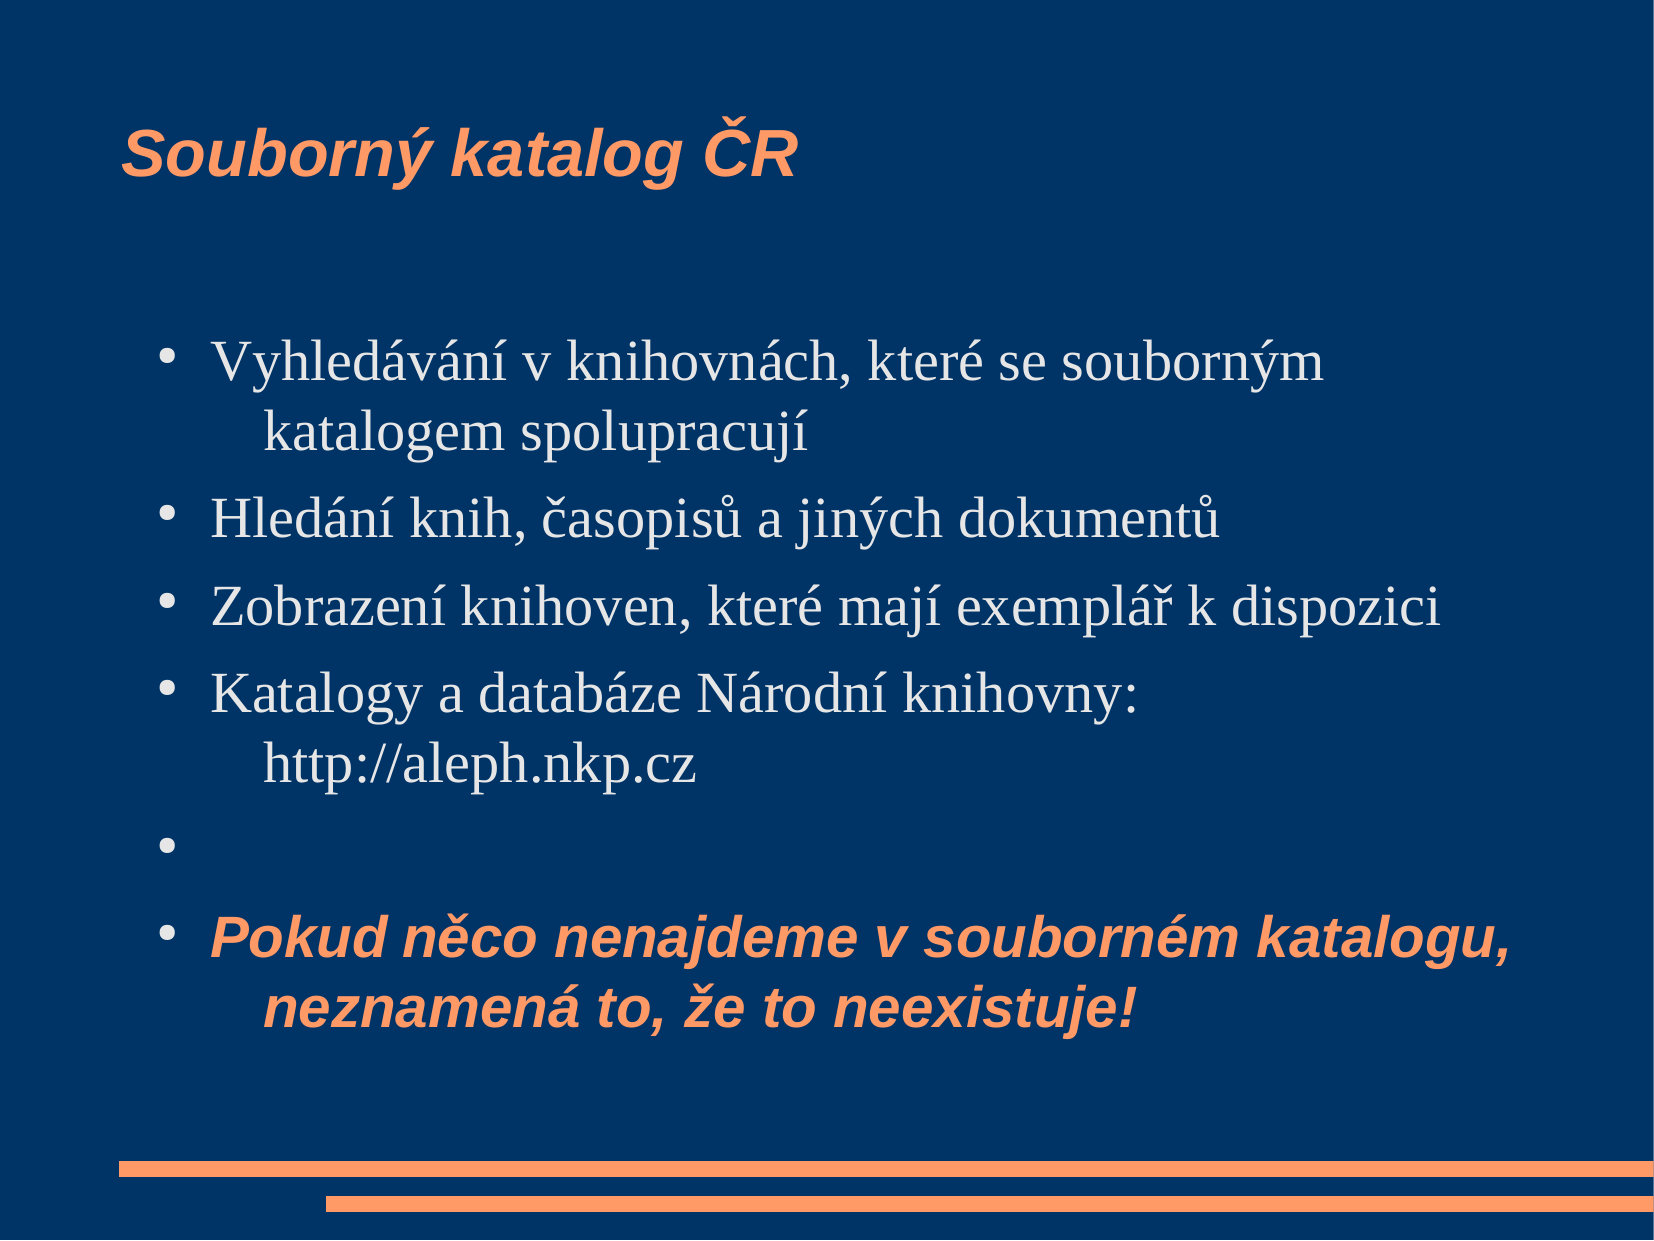

# Souborný katalog ČR
Vyhledávání v knihovnách, které se souborným katalogem spolupracují
Hledání knih, časopisů a jiných dokumentů
Zobrazení knihoven, které mají exemplář k dispozici
Katalogy a databáze Národní knihovny: http://aleph.nkp.cz
Pokud něco nenajdeme v souborném katalogu, neznamená to, že to neexistuje!